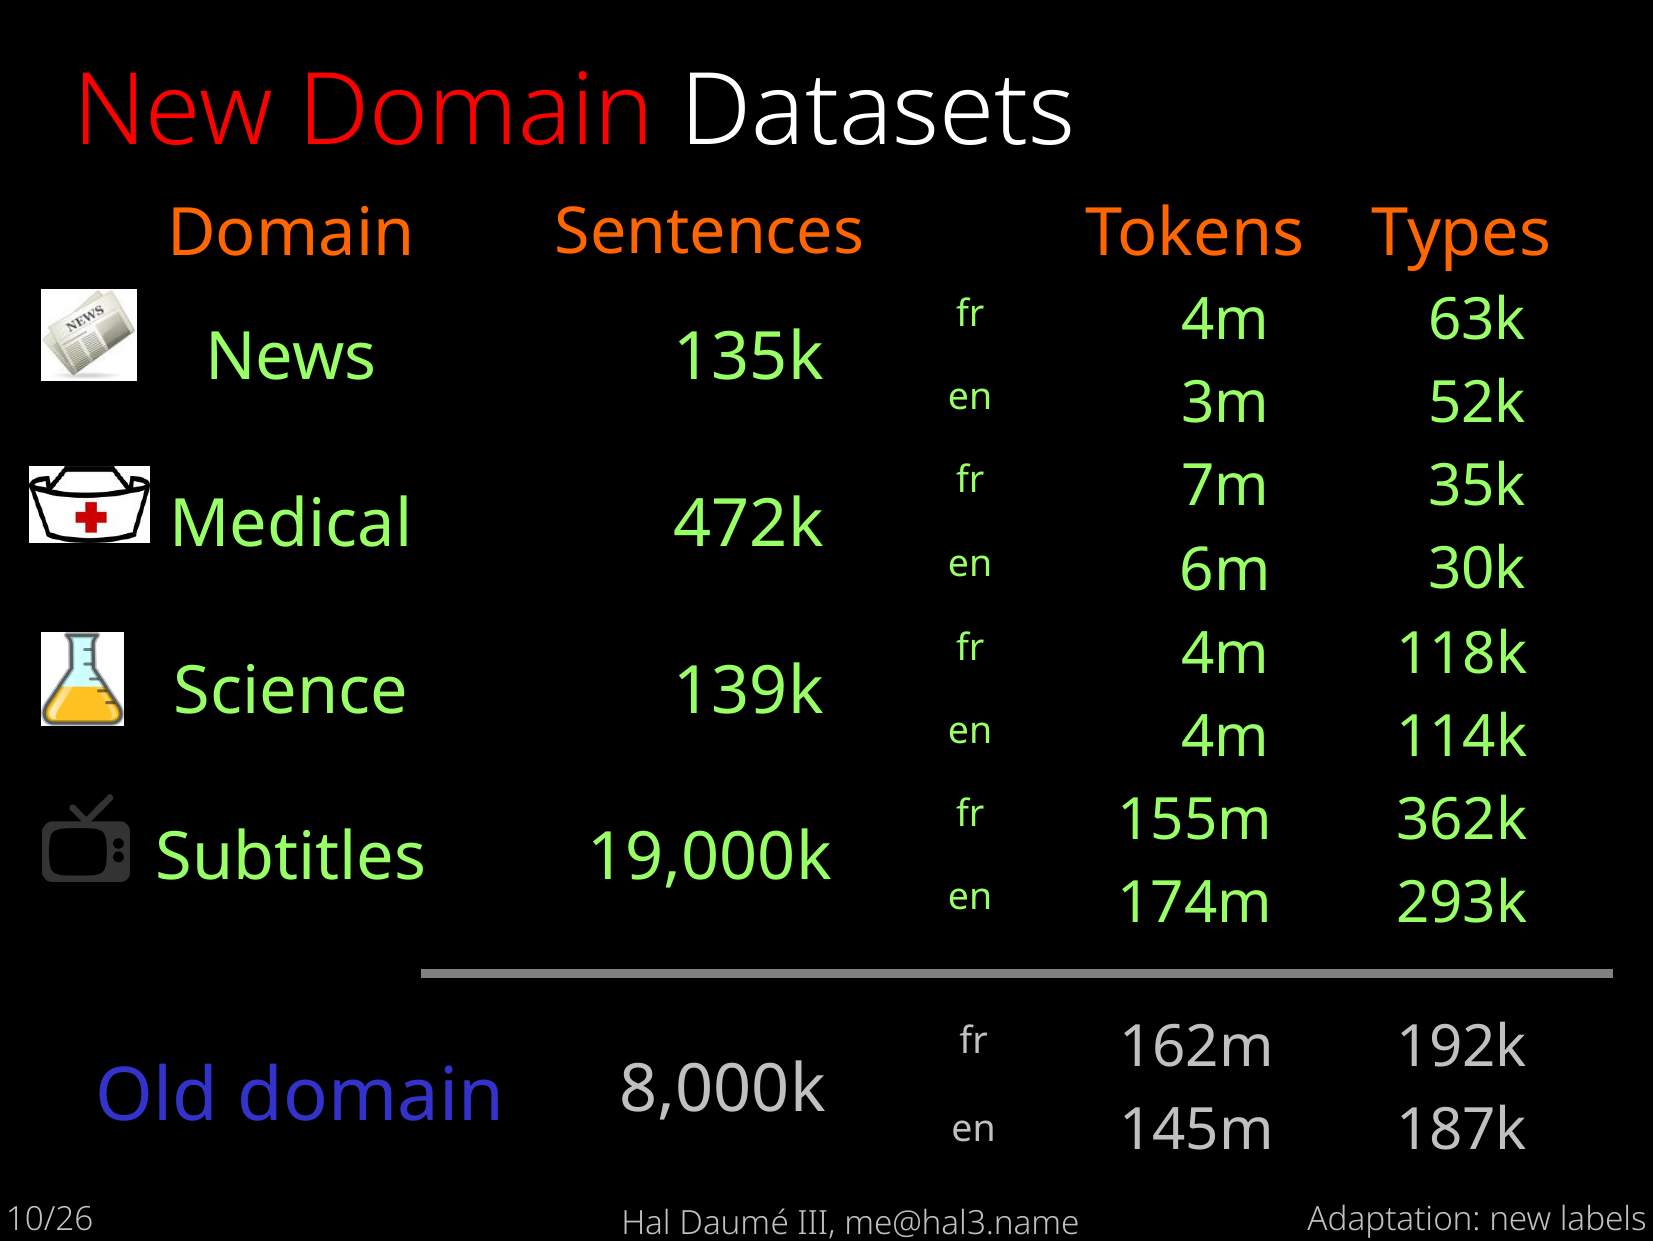

# New Domain Datasets
| Domain | Sentences | | Tokens | Types |
| --- | --- | --- | --- | --- |
| News | 135k | fr | 4m | 63k |
| | | en | 3m | 52k |
| Medical | 472k | fr | 7m | 35k |
| | | en | 6m | 30k |
| Science | 139k | fr | 4m | 118k |
| | | en | 4m | 114k |
| Subtitles | 19,000k | fr | 155m | 362k |
| | | en | 174m | 293k |
| 8,000k | fr | 162m | 192k |
| --- | --- | --- | --- |
| | en | 145m | 187k |
Old domain